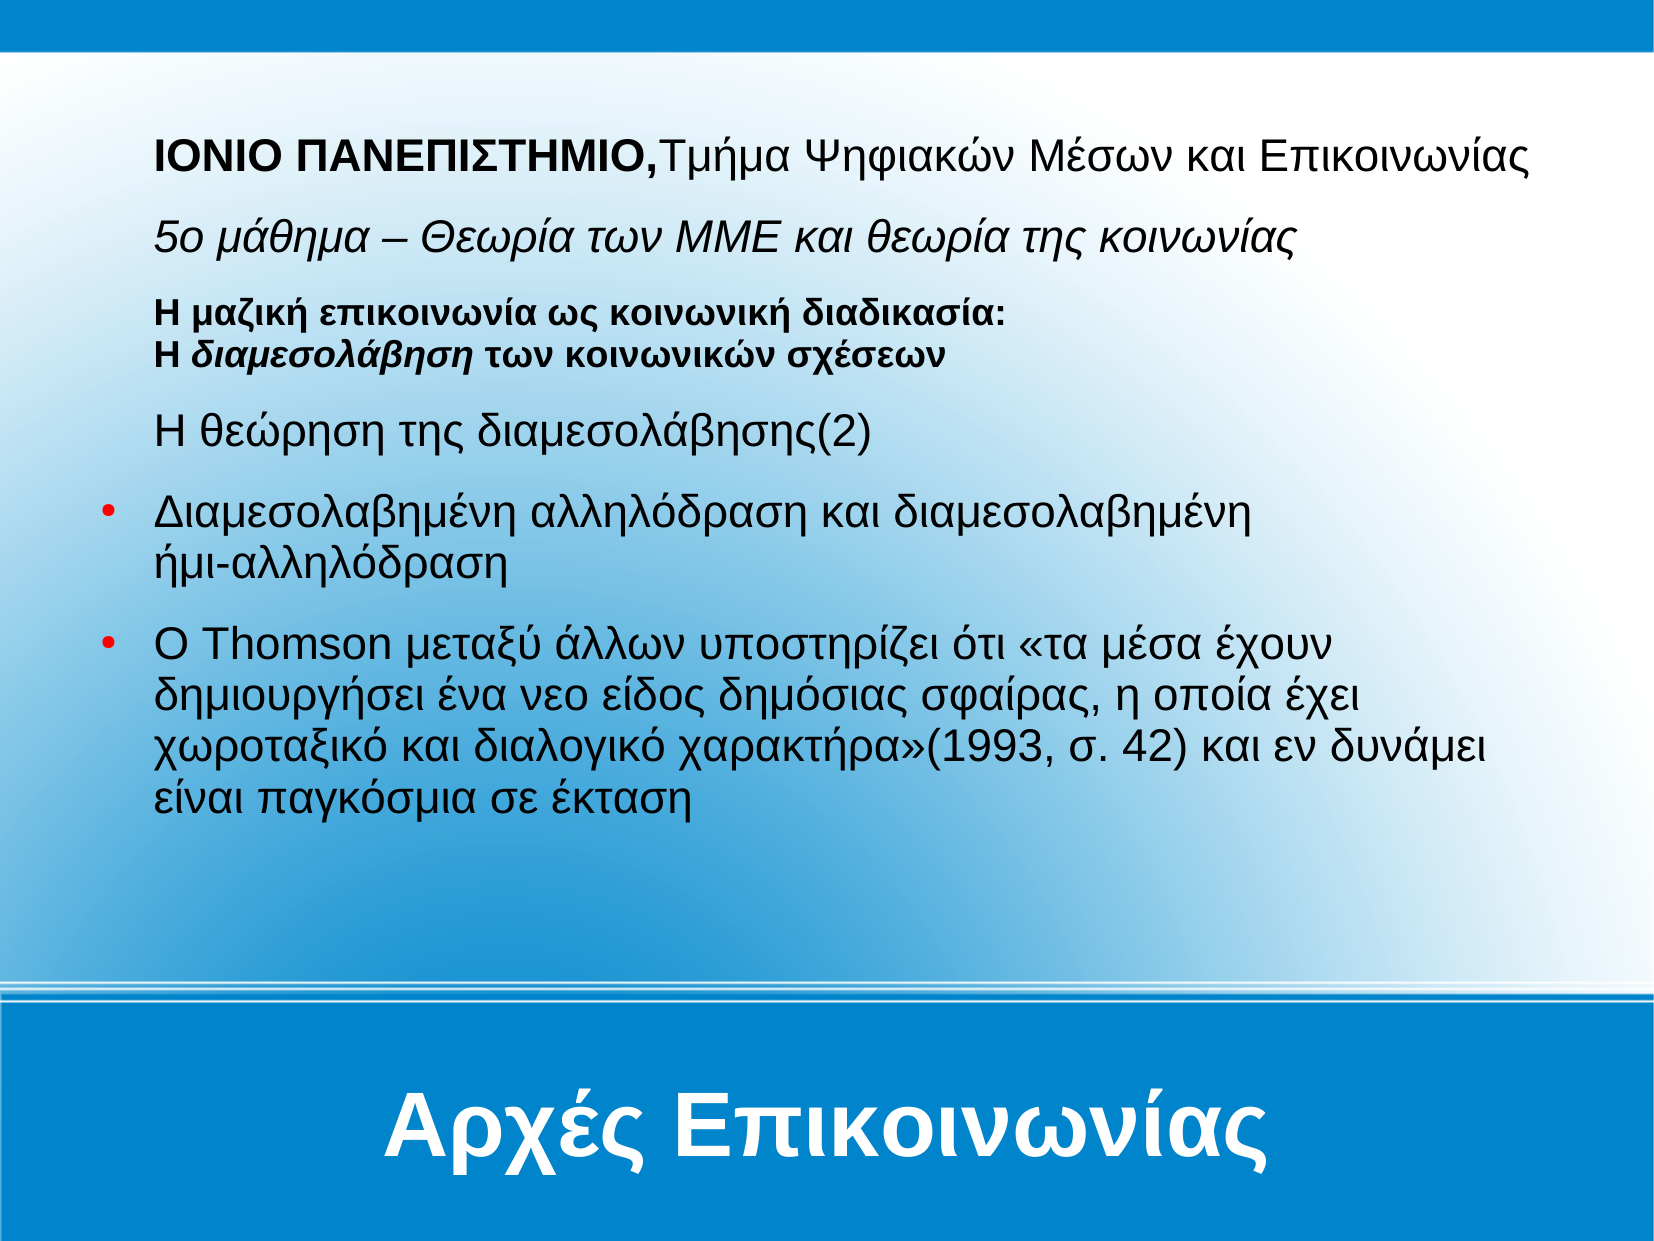

ΙΟΝΙΟ ΠΑΝΕΠΙΣΤΗΜΙΟ,Τμήμα Ψηφιακών Μέσων και Επικοινωνίας
5ο μάθημα – Θεωρία των ΜΜΕ και θεωρία της κοινωνίας
Η μαζική επικοινωνία ως κοινωνική διαδικασία:
Η διαμεσολάβηση των κοινωνικών σχέσεων
Η θεώρηση της διαμεσολάβησης(2)
Διαμεσολαβημένη αλληλόδραση και διαμεσολαβημένη
ήμι-αλληλόδραση
Ο Thomson μεταξύ άλλων υποστηρίζει ότι «τα μέσα έχουν δημιουργήσει ένα νεο είδος δημόσιας σφαίρας, η οποία έχει χωροταξικό και διαλογικό χαρακτήρα»(1993, σ. 42) και εν δυνάμει είναι παγκόσμια σε έκταση
# Αρχές Επικοινωνίας